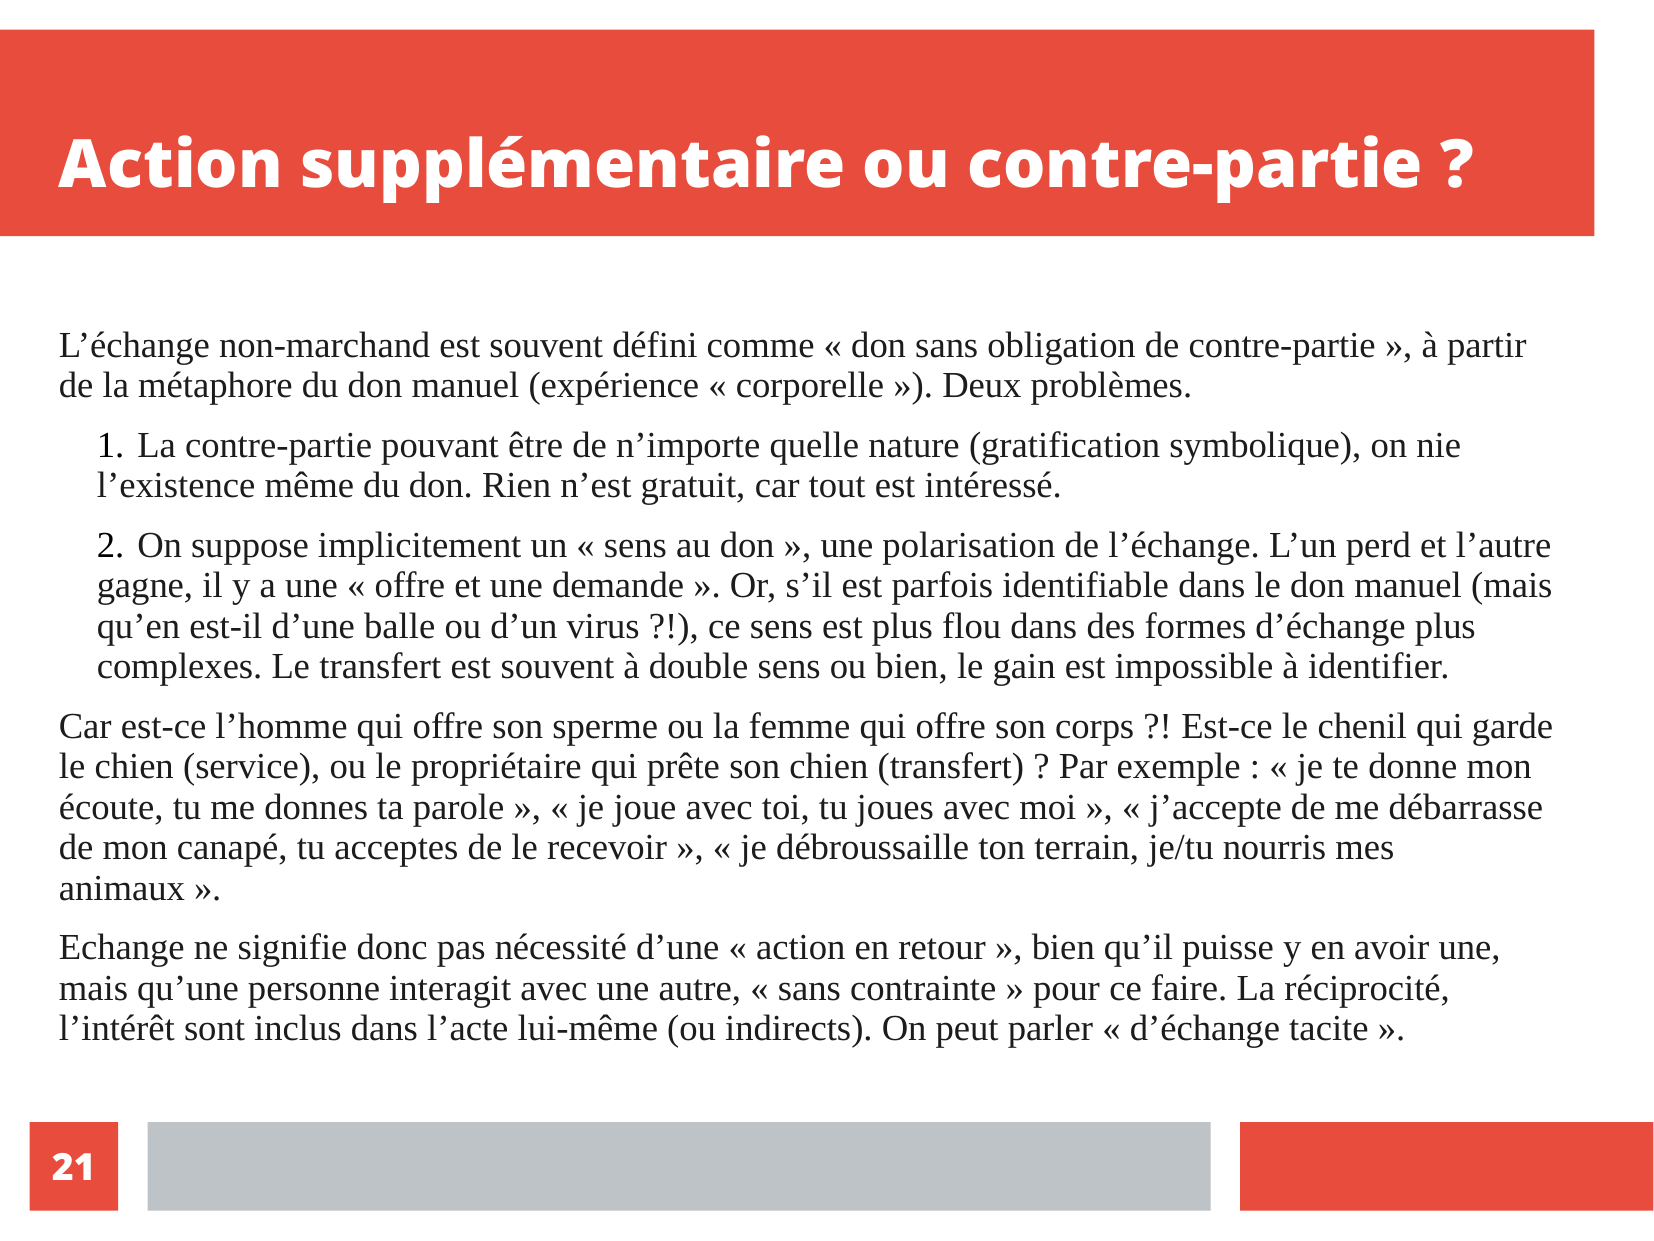

# Action supplémentaire ou contre-partie ?
L’échange non-marchand est souvent défini comme « don sans obligation de contre-partie », à partir de la métaphore du don manuel (expérience « corporelle »). Deux problèmes.
 La contre-partie pouvant être de n’importe quelle nature (gratification symbolique), on nie l’existence même du don. Rien n’est gratuit, car tout est intéressé.
 On suppose implicitement un « sens au don », une polarisation de l’échange. L’un perd et l’autre gagne, il y a une « offre et une demande ». Or, s’il est parfois identifiable dans le don manuel (mais qu’en est-il d’une balle ou d’un virus ?!), ce sens est plus flou dans des formes d’échange plus complexes. Le transfert est souvent à double sens ou bien, le gain est impossible à identifier.
Car est-ce l’homme qui offre son sperme ou la femme qui offre son corps ?! Est-ce le chenil qui garde le chien (service), ou le propriétaire qui prête son chien (transfert) ? Par exemple : « je te donne mon écoute, tu me donnes ta parole », « je joue avec toi, tu joues avec moi », « j’accepte de me débarrasse de mon canapé, tu acceptes de le recevoir », « je débroussaille ton terrain, je/tu nourris mes animaux ».
Echange ne signifie donc pas nécessité d’une « action en retour », bien qu’il puisse y en avoir une, mais qu’une personne interagit avec une autre, « sans contrainte » pour ce faire. La réciprocité, l’intérêt sont inclus dans l’acte lui-même (ou indirects). On peut parler « d’échange tacite ».
21